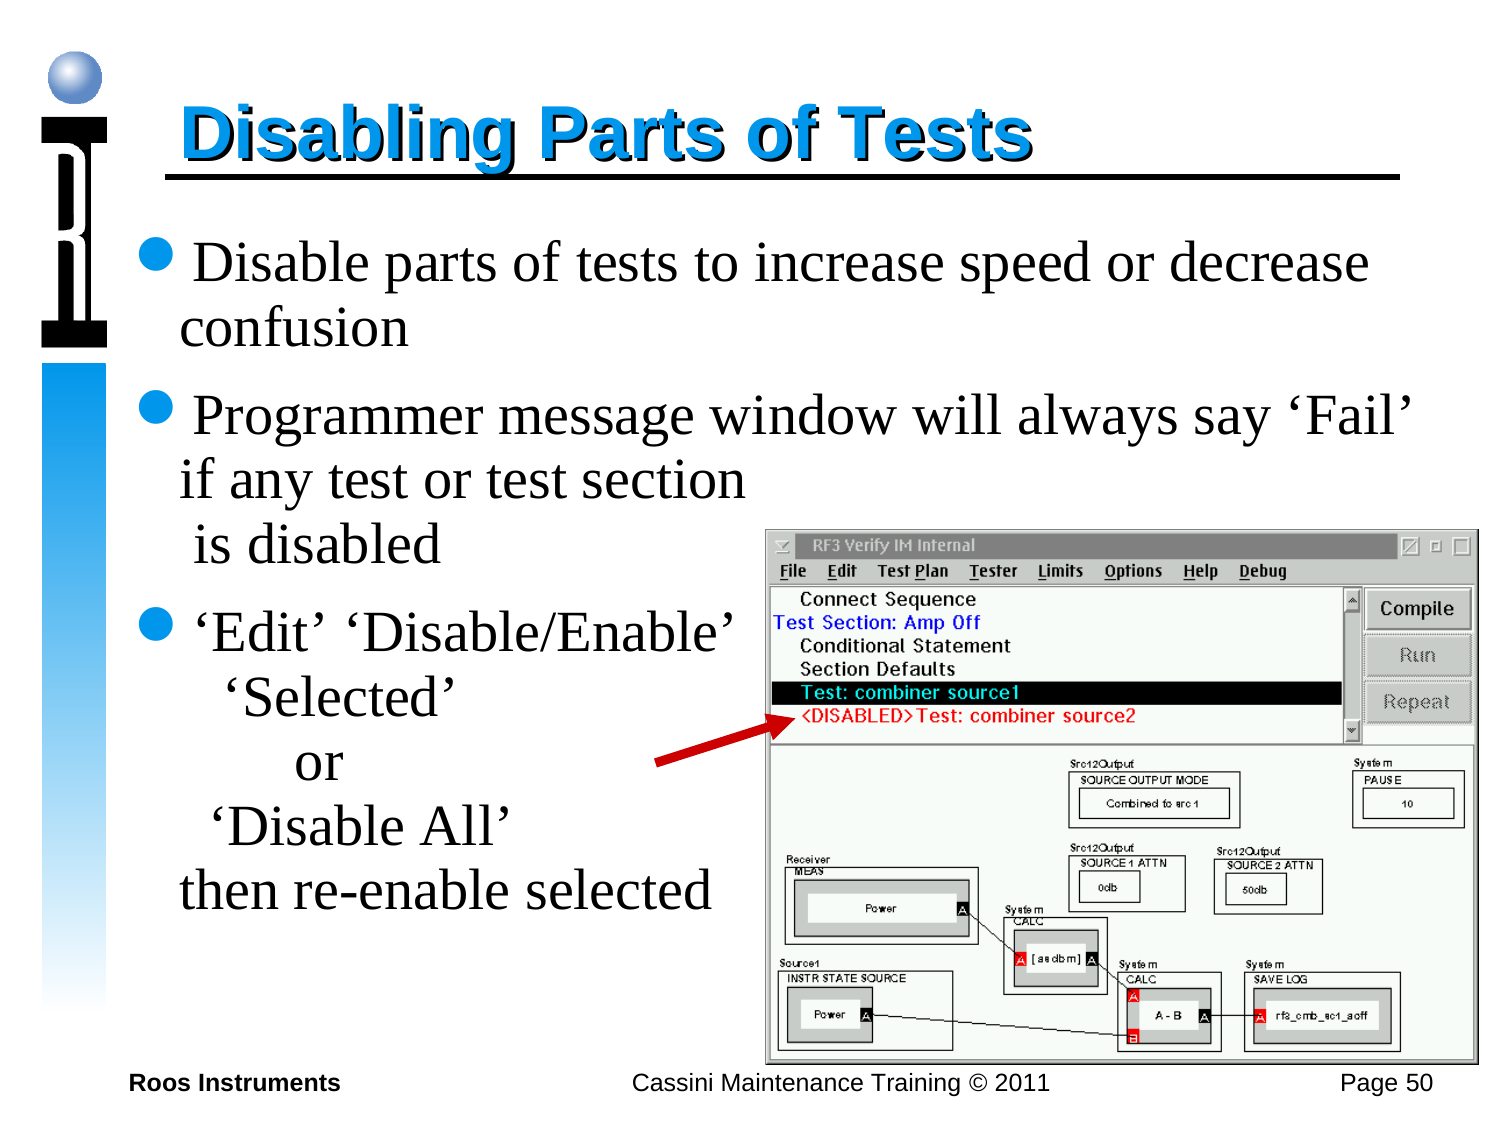

# Disabling Parts of Tests
Disable parts of tests to increase speed or decrease confusion
Programmer message window will always say ‘Fail’ if any test or test section
 is disabled
‘Edit’ ‘Disable/Enable’
 ‘Selected’
 or
 ‘Disable All’
then re-enable selected